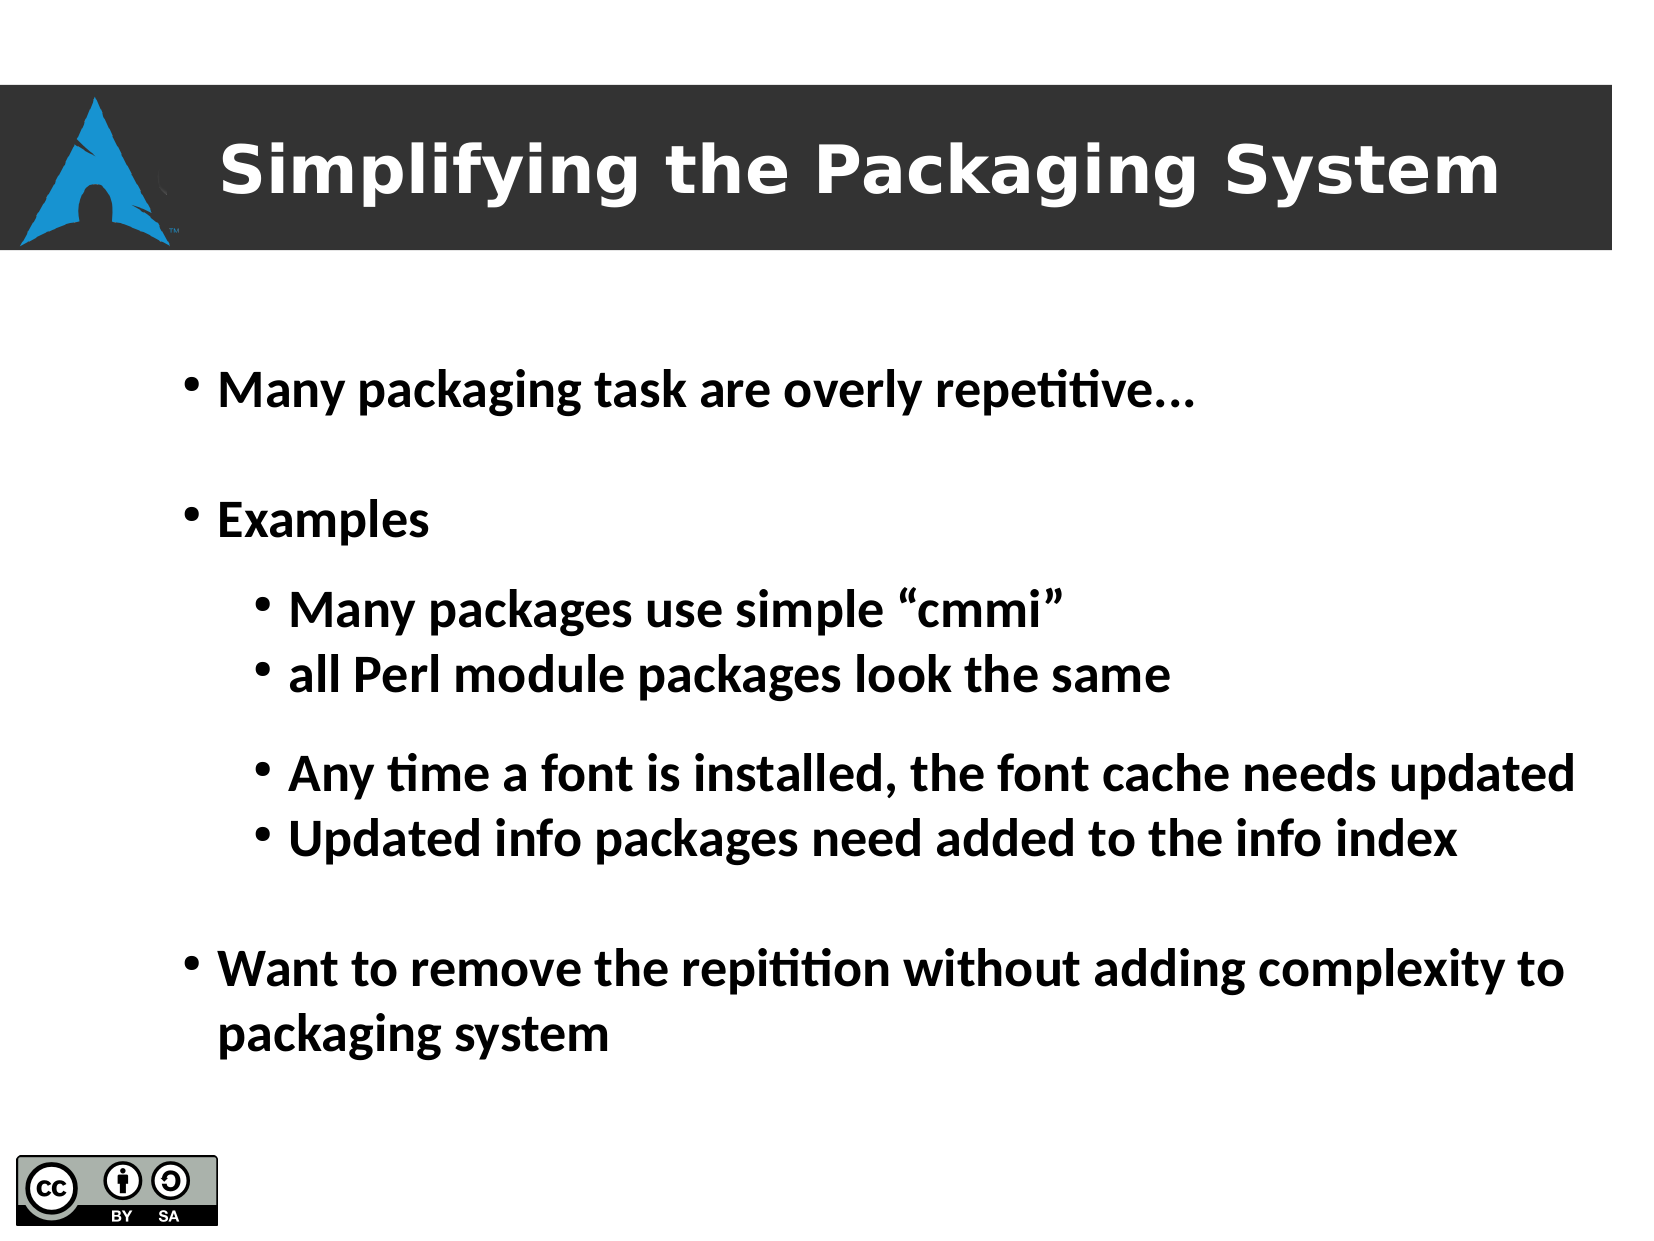

Simplifying the Packaging System
#
Many packaging task are overly repetitive...
Examples
Many packages use simple “cmmi”
all Perl module packages look the same
Any time a font is installed, the font cache needs updated
Updated info packages need added to the info index
Want to remove the repitition without adding complexity to packaging system